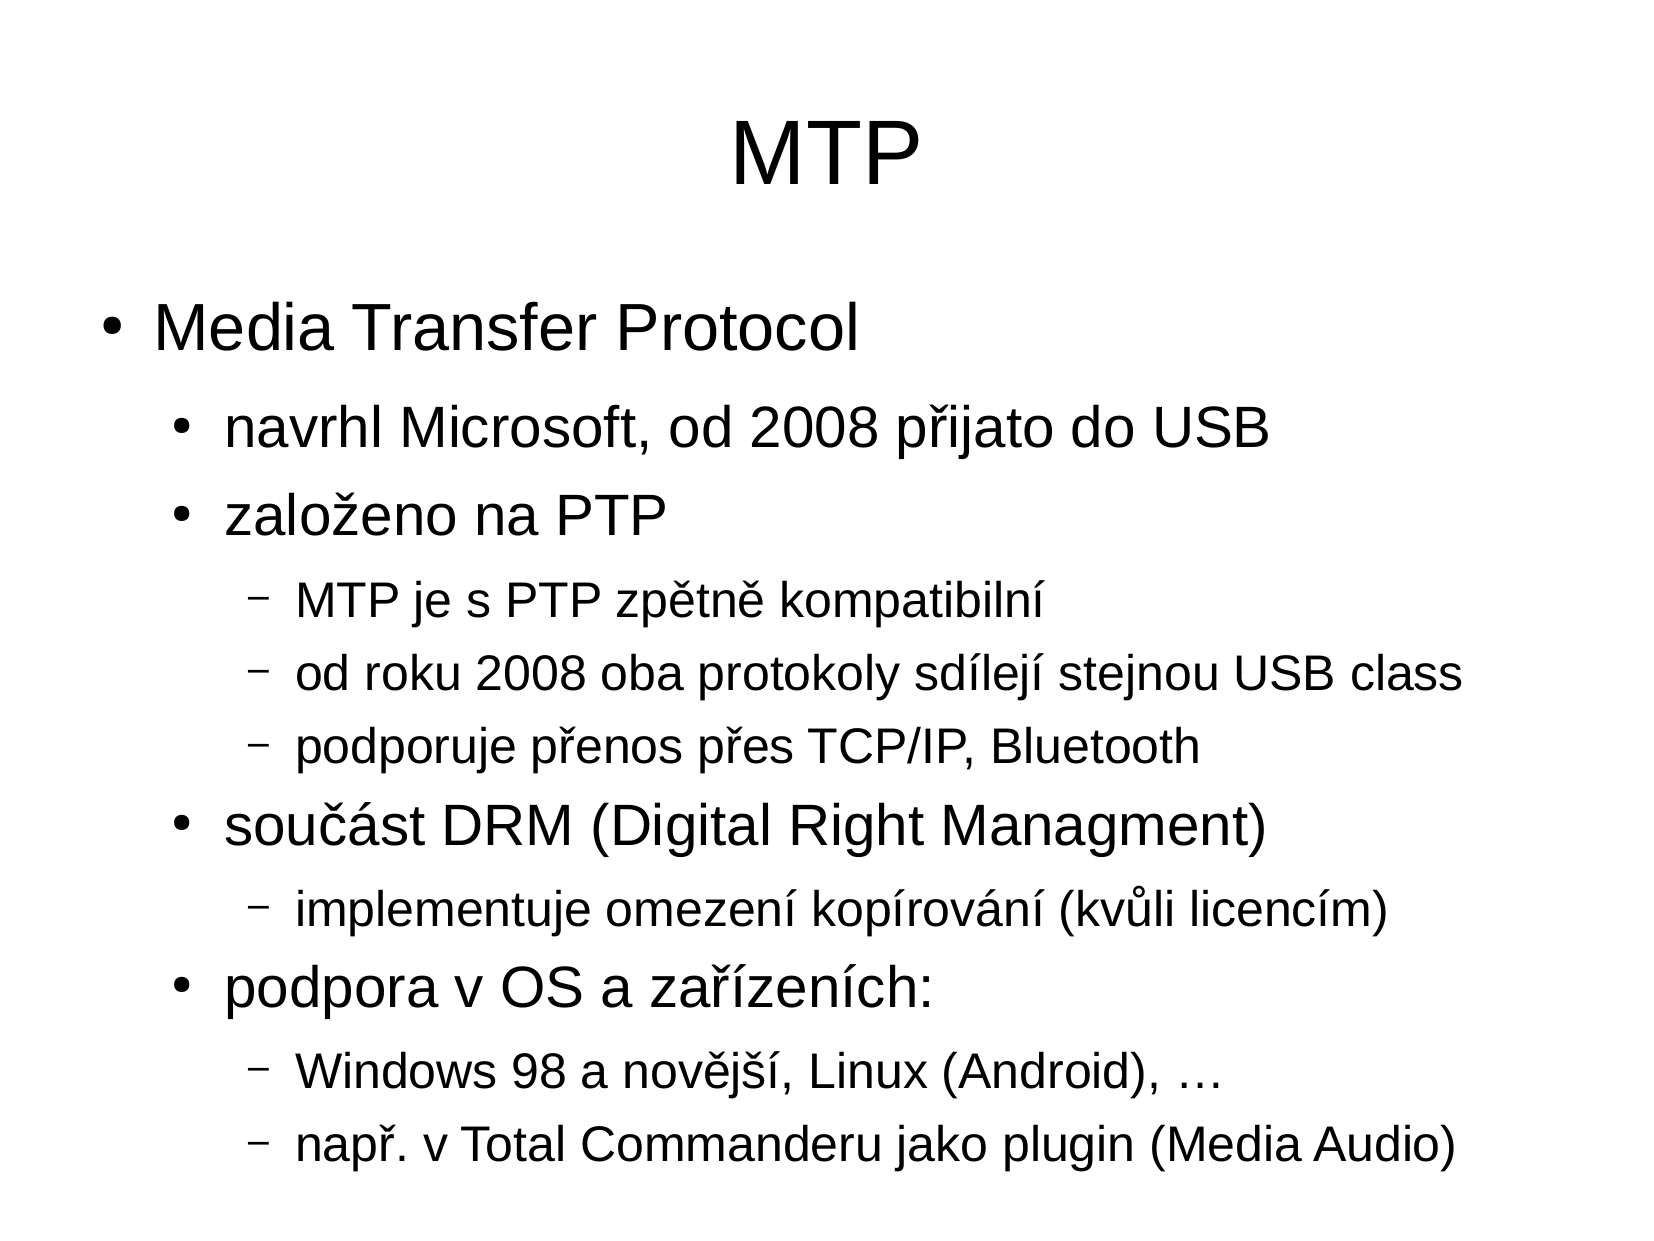

# MTP
Media Transfer Protocol
navrhl Microsoft, od 2008 přijato do USB
založeno na PTP
MTP je s PTP zpětně kompatibilní
od roku 2008 oba protokoly sdílejí stejnou USB class
podporuje přenos přes TCP/IP, Bluetooth
součást DRM (Digital Right Managment)
implementuje omezení kopírování (kvůli licencím)
podpora v OS a zařízeních:
Windows 98 a novější, Linux (Android), …
např. v Total Commanderu jako plugin (Media Audio)